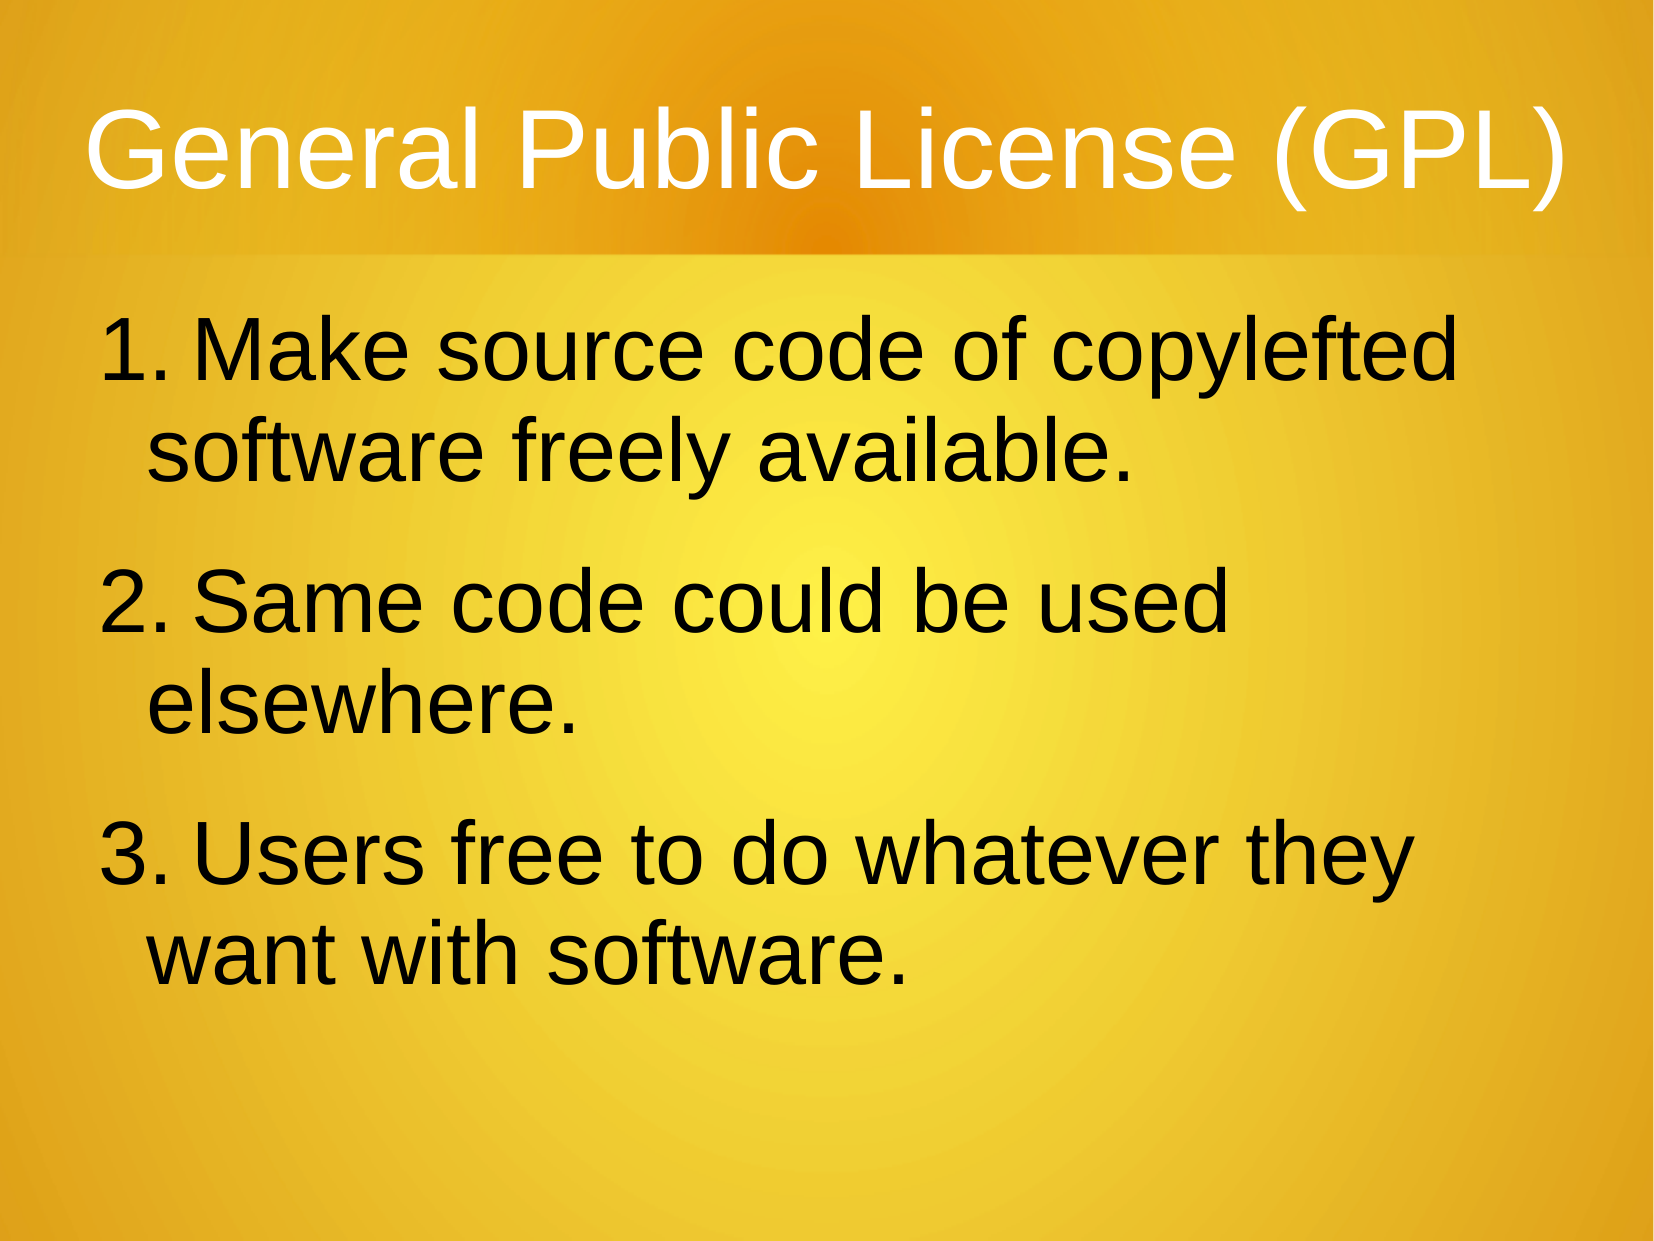

# General Public License (GPL)
 Make source code of copylefted software freely available.
 Same code could be used elsewhere.
 Users free to do whatever they want with software.